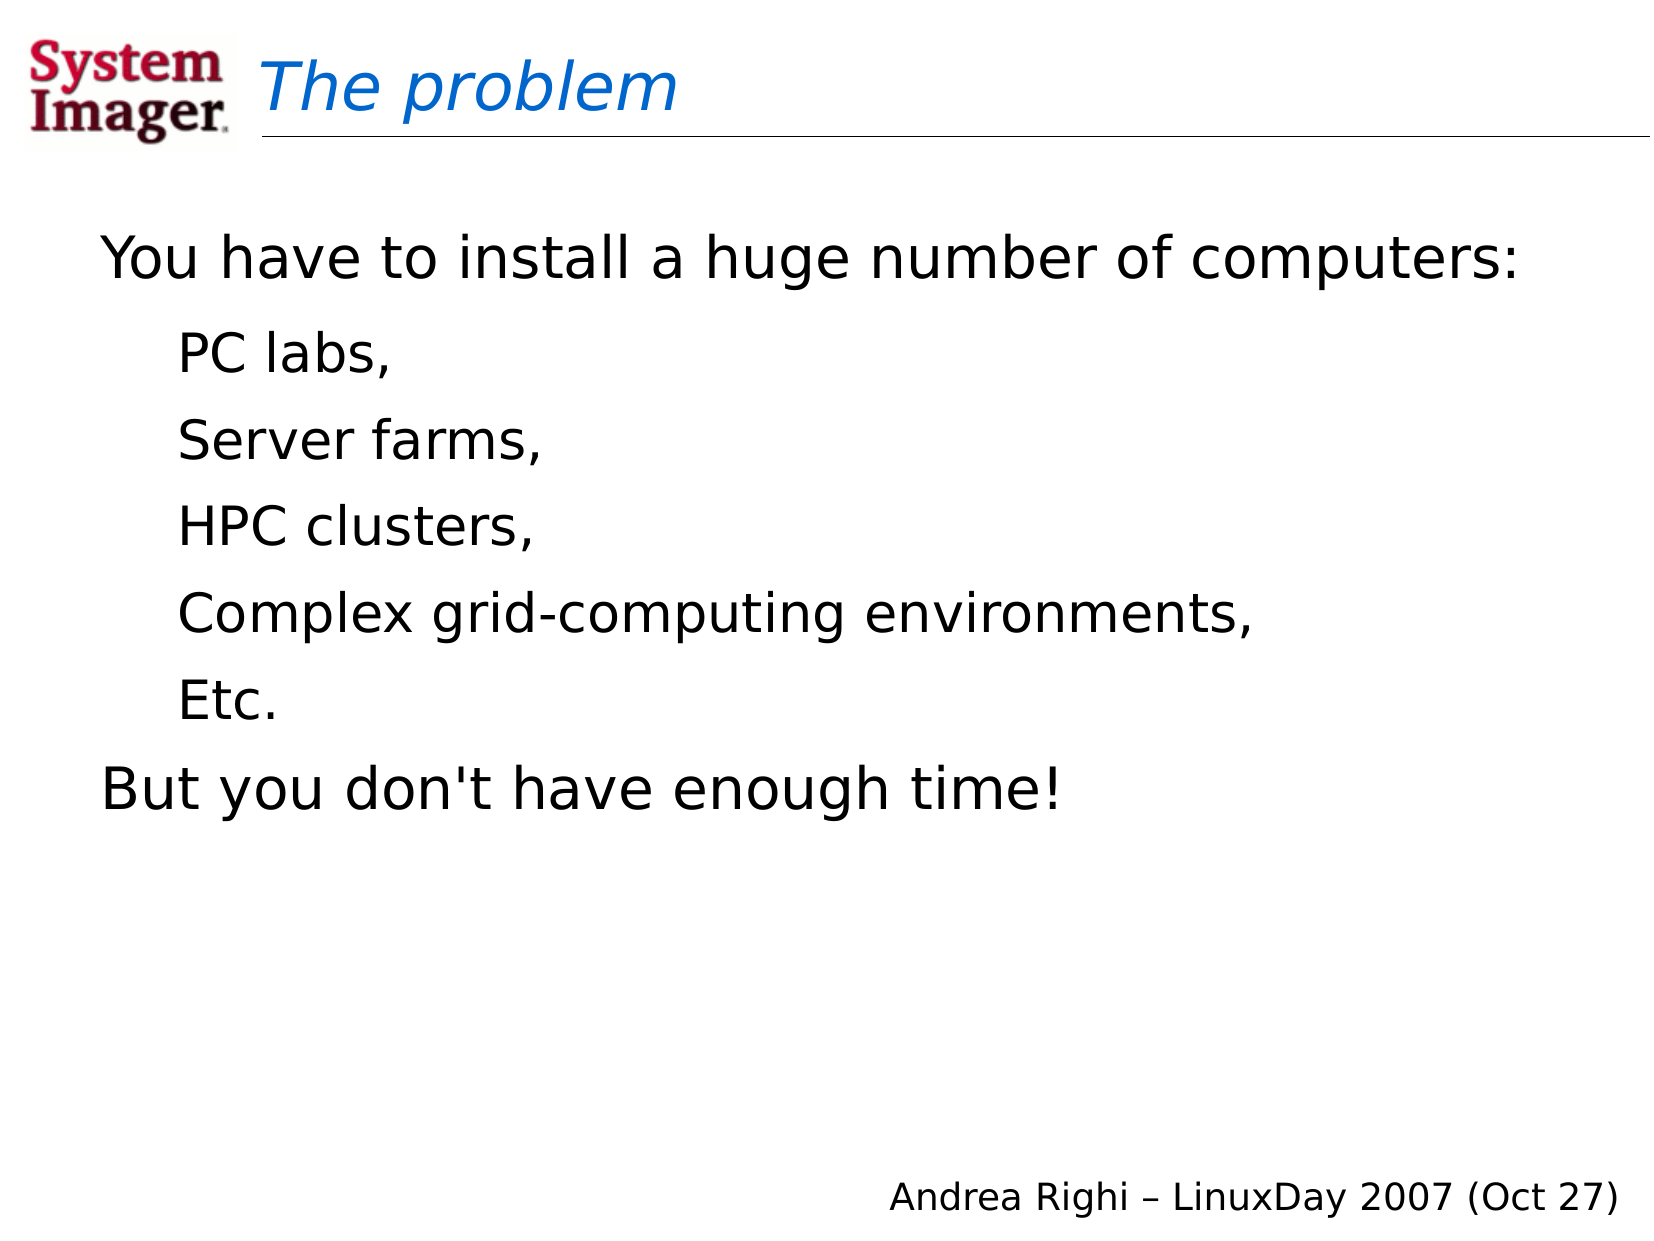

# The problem
You have to install a huge number of computers:
PC labs,
Server farms,
HPC clusters,
Complex grid-computing environments,
Etc.
But you don't have enough time!